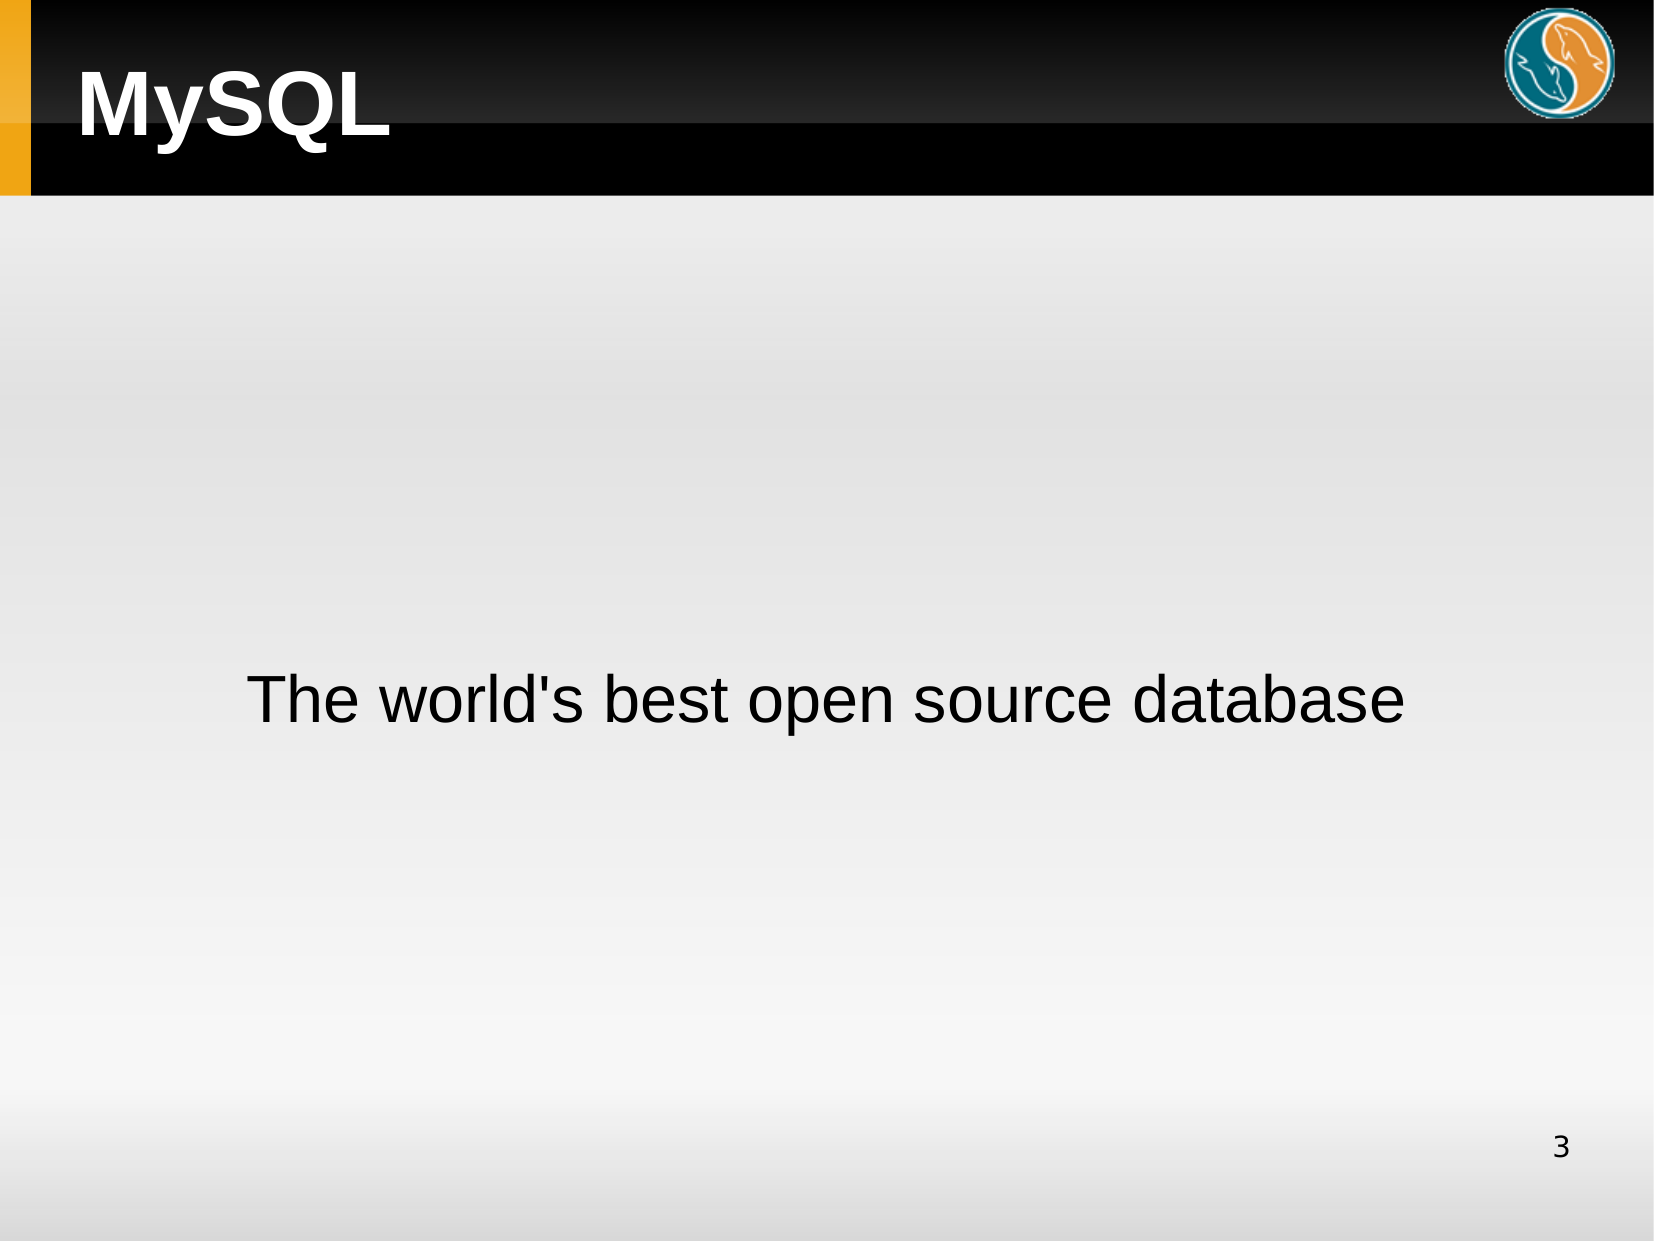

# MySQL
The world's best open source database
3